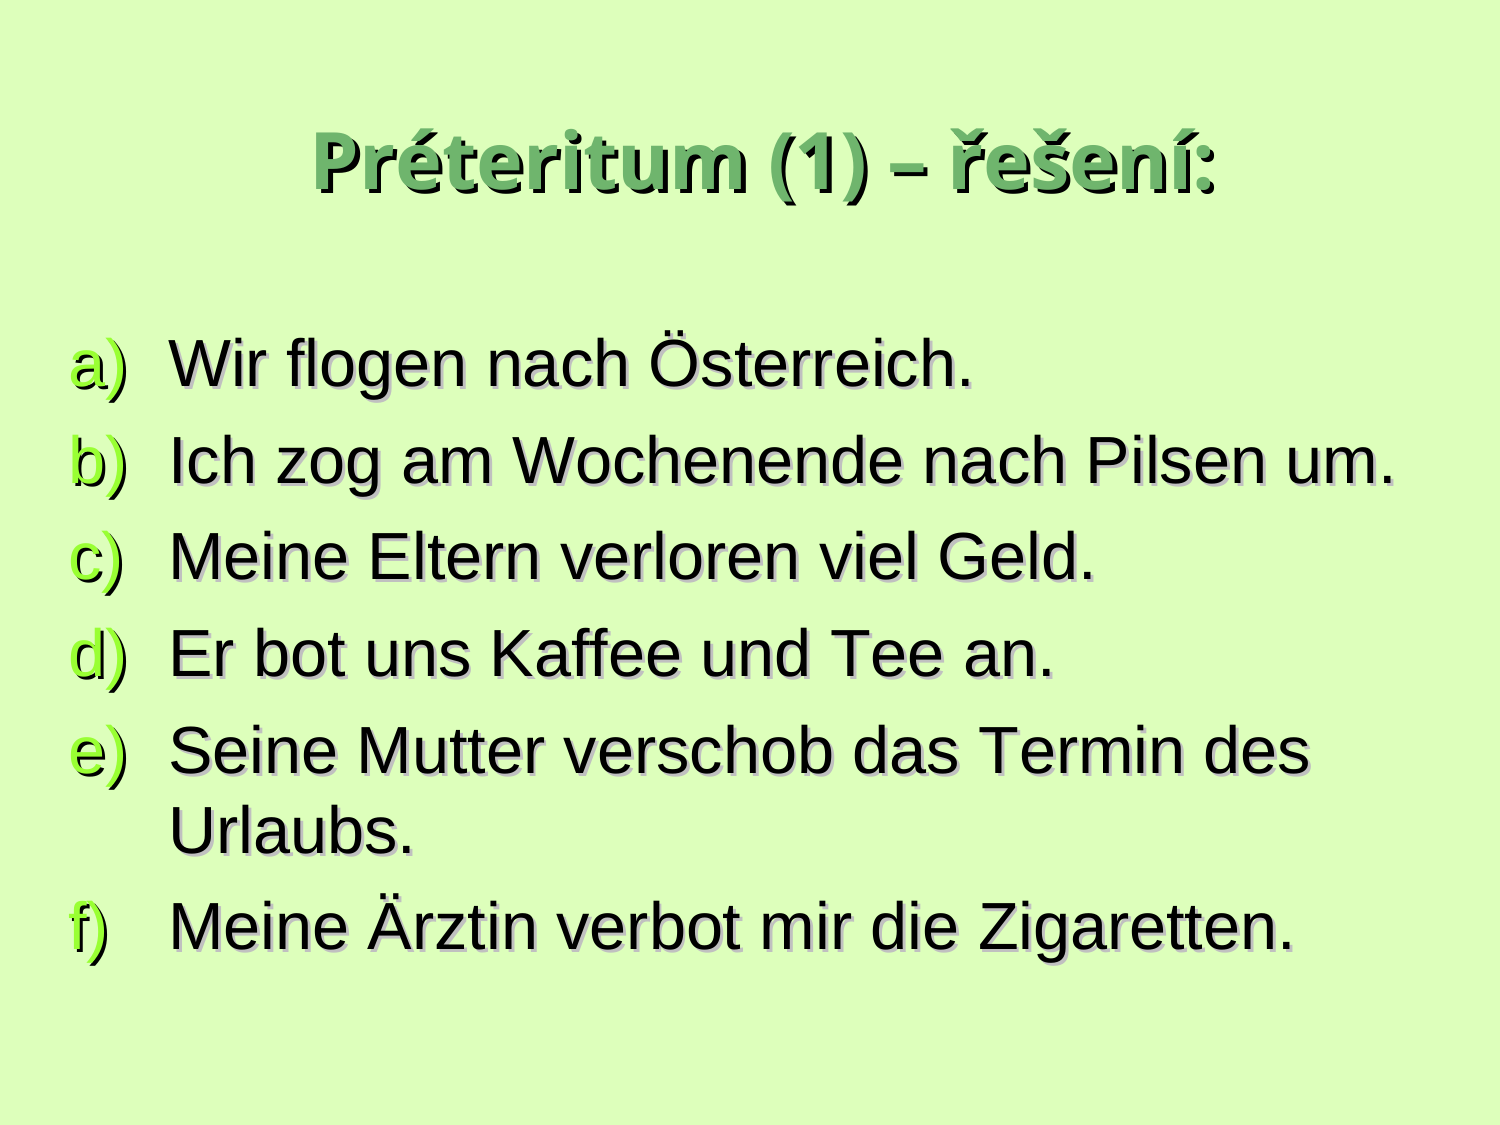

# Préteritum (1) – řešení:
Wir flogen nach Österreich.
Ich zog am Wochenende nach Pilsen um.
Meine Eltern verloren viel Geld.
Er bot uns Kaffee und Tee an.
Seine Mutter verschob das Termin des Urlaubs.
Meine Ärztin verbot mir die Zigaretten.